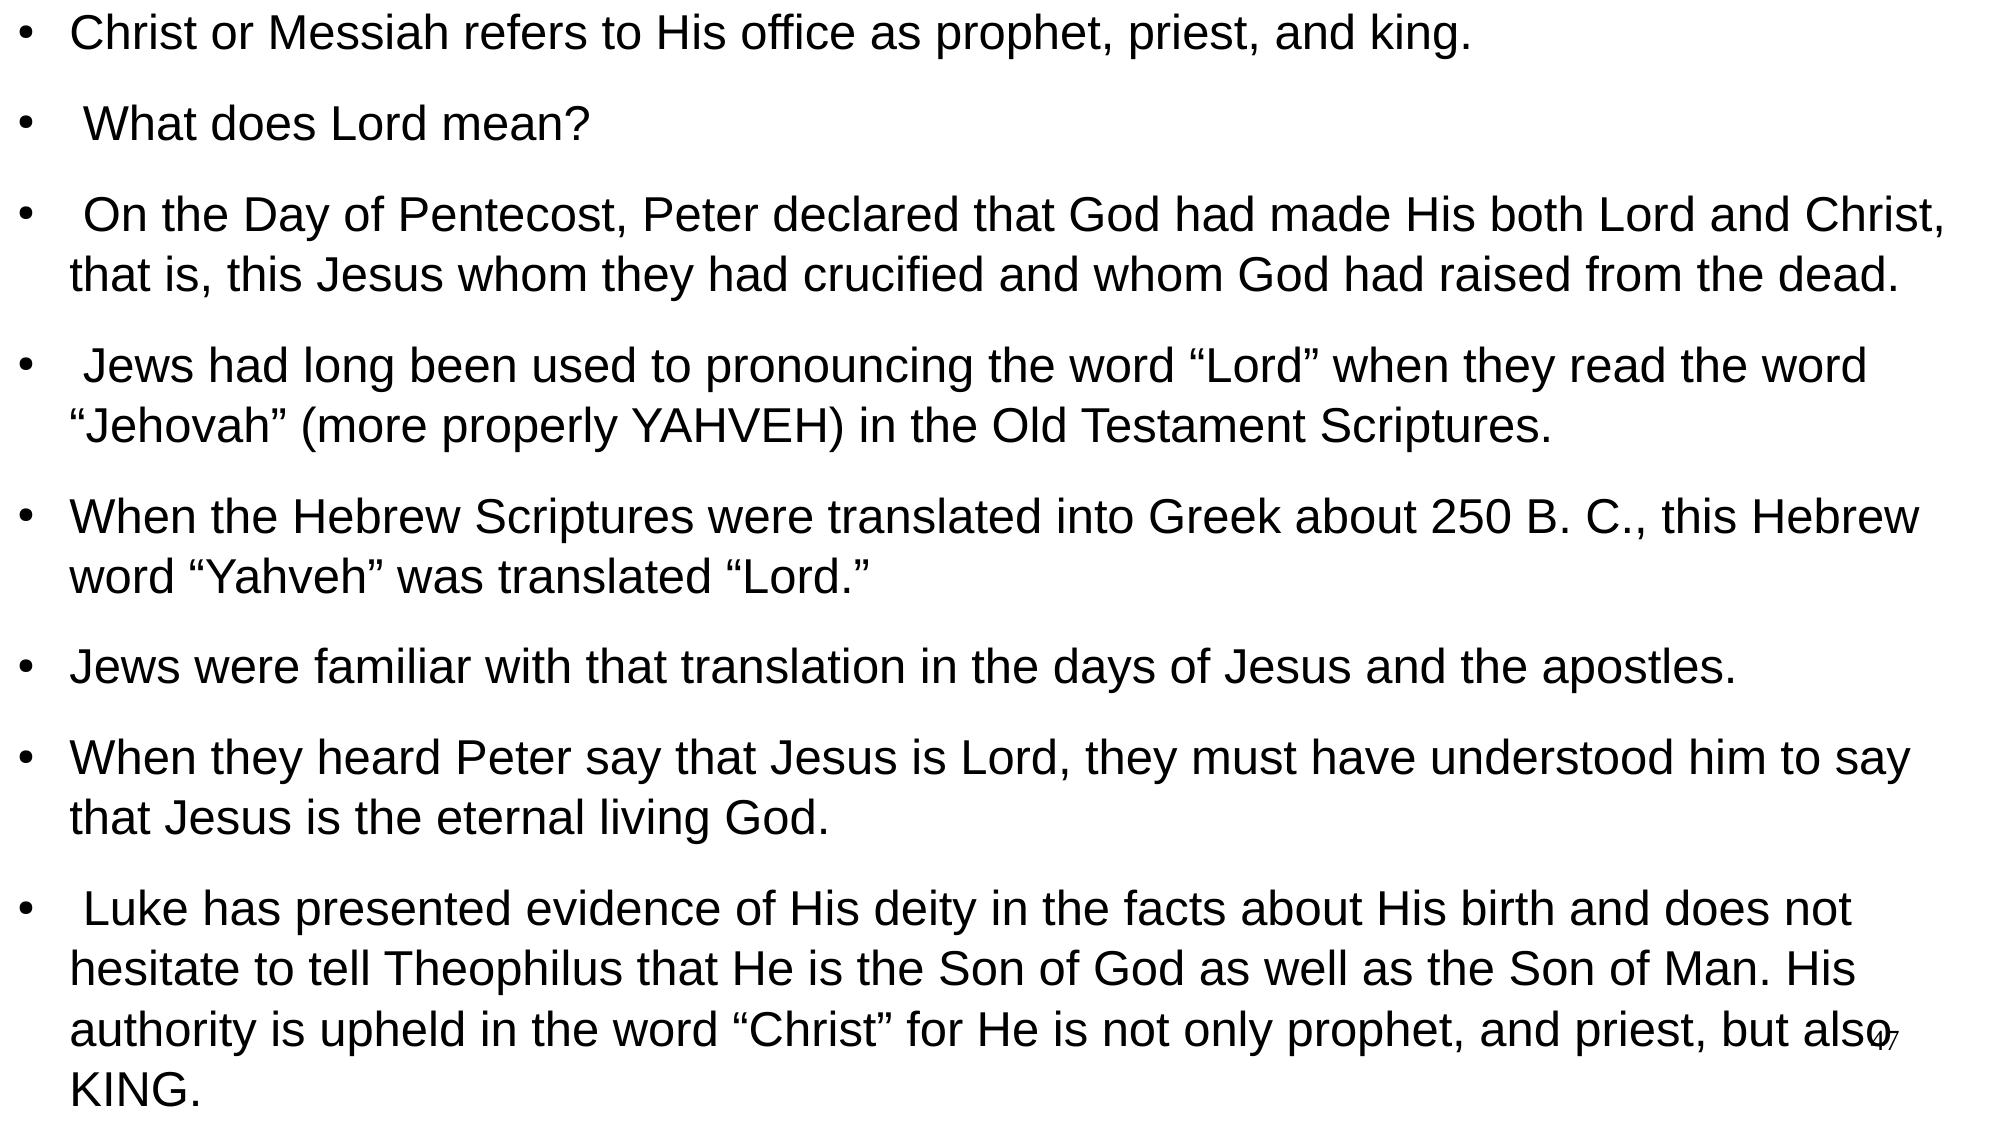

# Christ or Messiah refers to His office as prophet, priest, and king.
 What does Lord mean?
 On the Day of Pentecost, Peter declared that God had made His both Lord and Christ, that is, this Jesus whom they had crucified and whom God had raised from the dead.
 Jews had long been used to pronouncing the word “Lord” when they read the word “Jehovah” (more properly YAHVEH) in the Old Testament Scriptures.
When the Hebrew Scriptures were translated into Greek about 250 B. C., this Hebrew word “Yahveh” was translated “Lord.”
Jews were familiar with that translation in the days of Jesus and the apostles.
When they heard Peter say that Jesus is Lord, they must have understood him to say that Jesus is the eternal living God.
 Luke has presented evidence of His deity in the facts about His birth and does not hesitate to tell Theophilus that He is the Son of God as well as the Son of Man. His authority is upheld in the word “Christ” for He is not only prophet, and priest, but also KING.
47